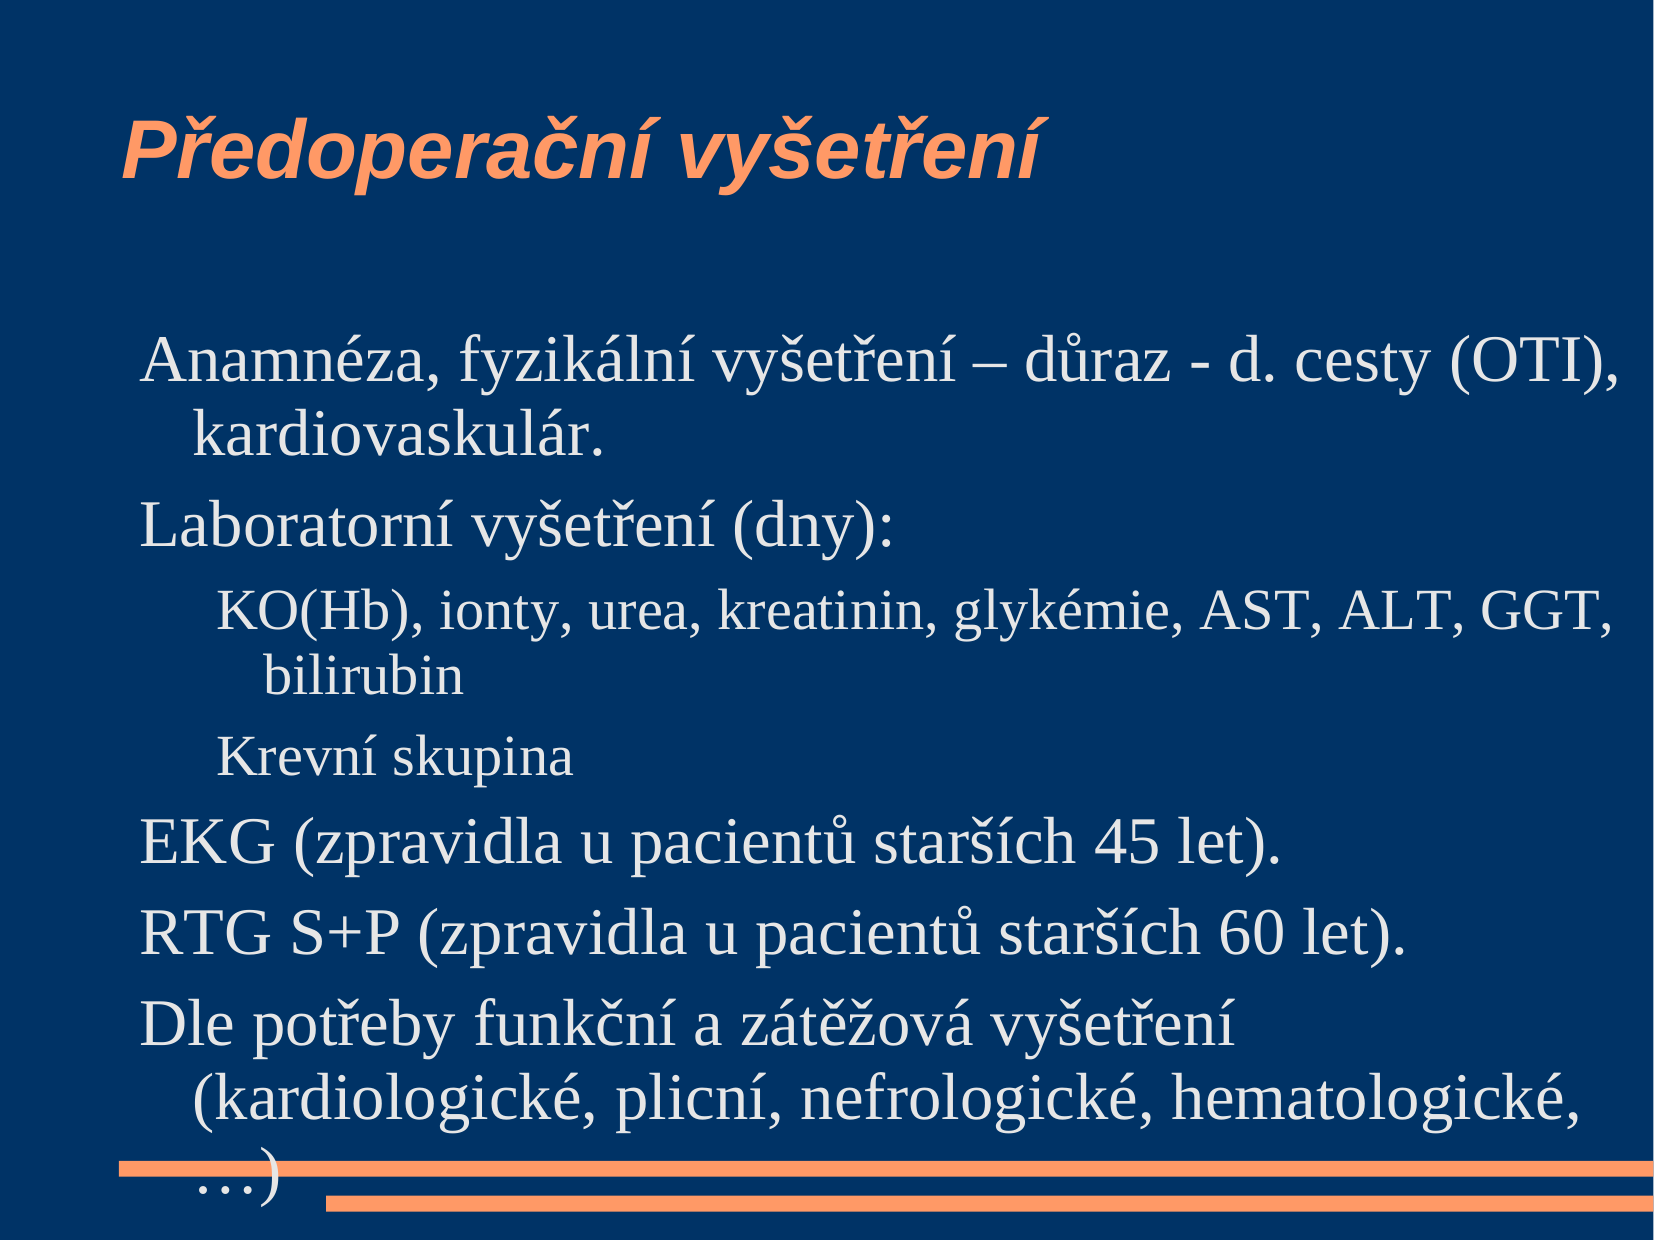

# Předoperační vyšetření
Anamnéza, fyzikální vyšetření – důraz - d. cesty (OTI), kardiovaskulár.
Laboratorní vyšetření (dny):
KO(Hb), ionty, urea, kreatinin, glykémie, AST, ALT, GGT, bilirubin
Krevní skupina
EKG (zpravidla u pacientů starších 45 let).
RTG S+P (zpravidla u pacientů starších 60 let).
Dle potřeby funkční a zátěžová vyšetření (kardiologické, plicní, nefrologické, hematologické, …)